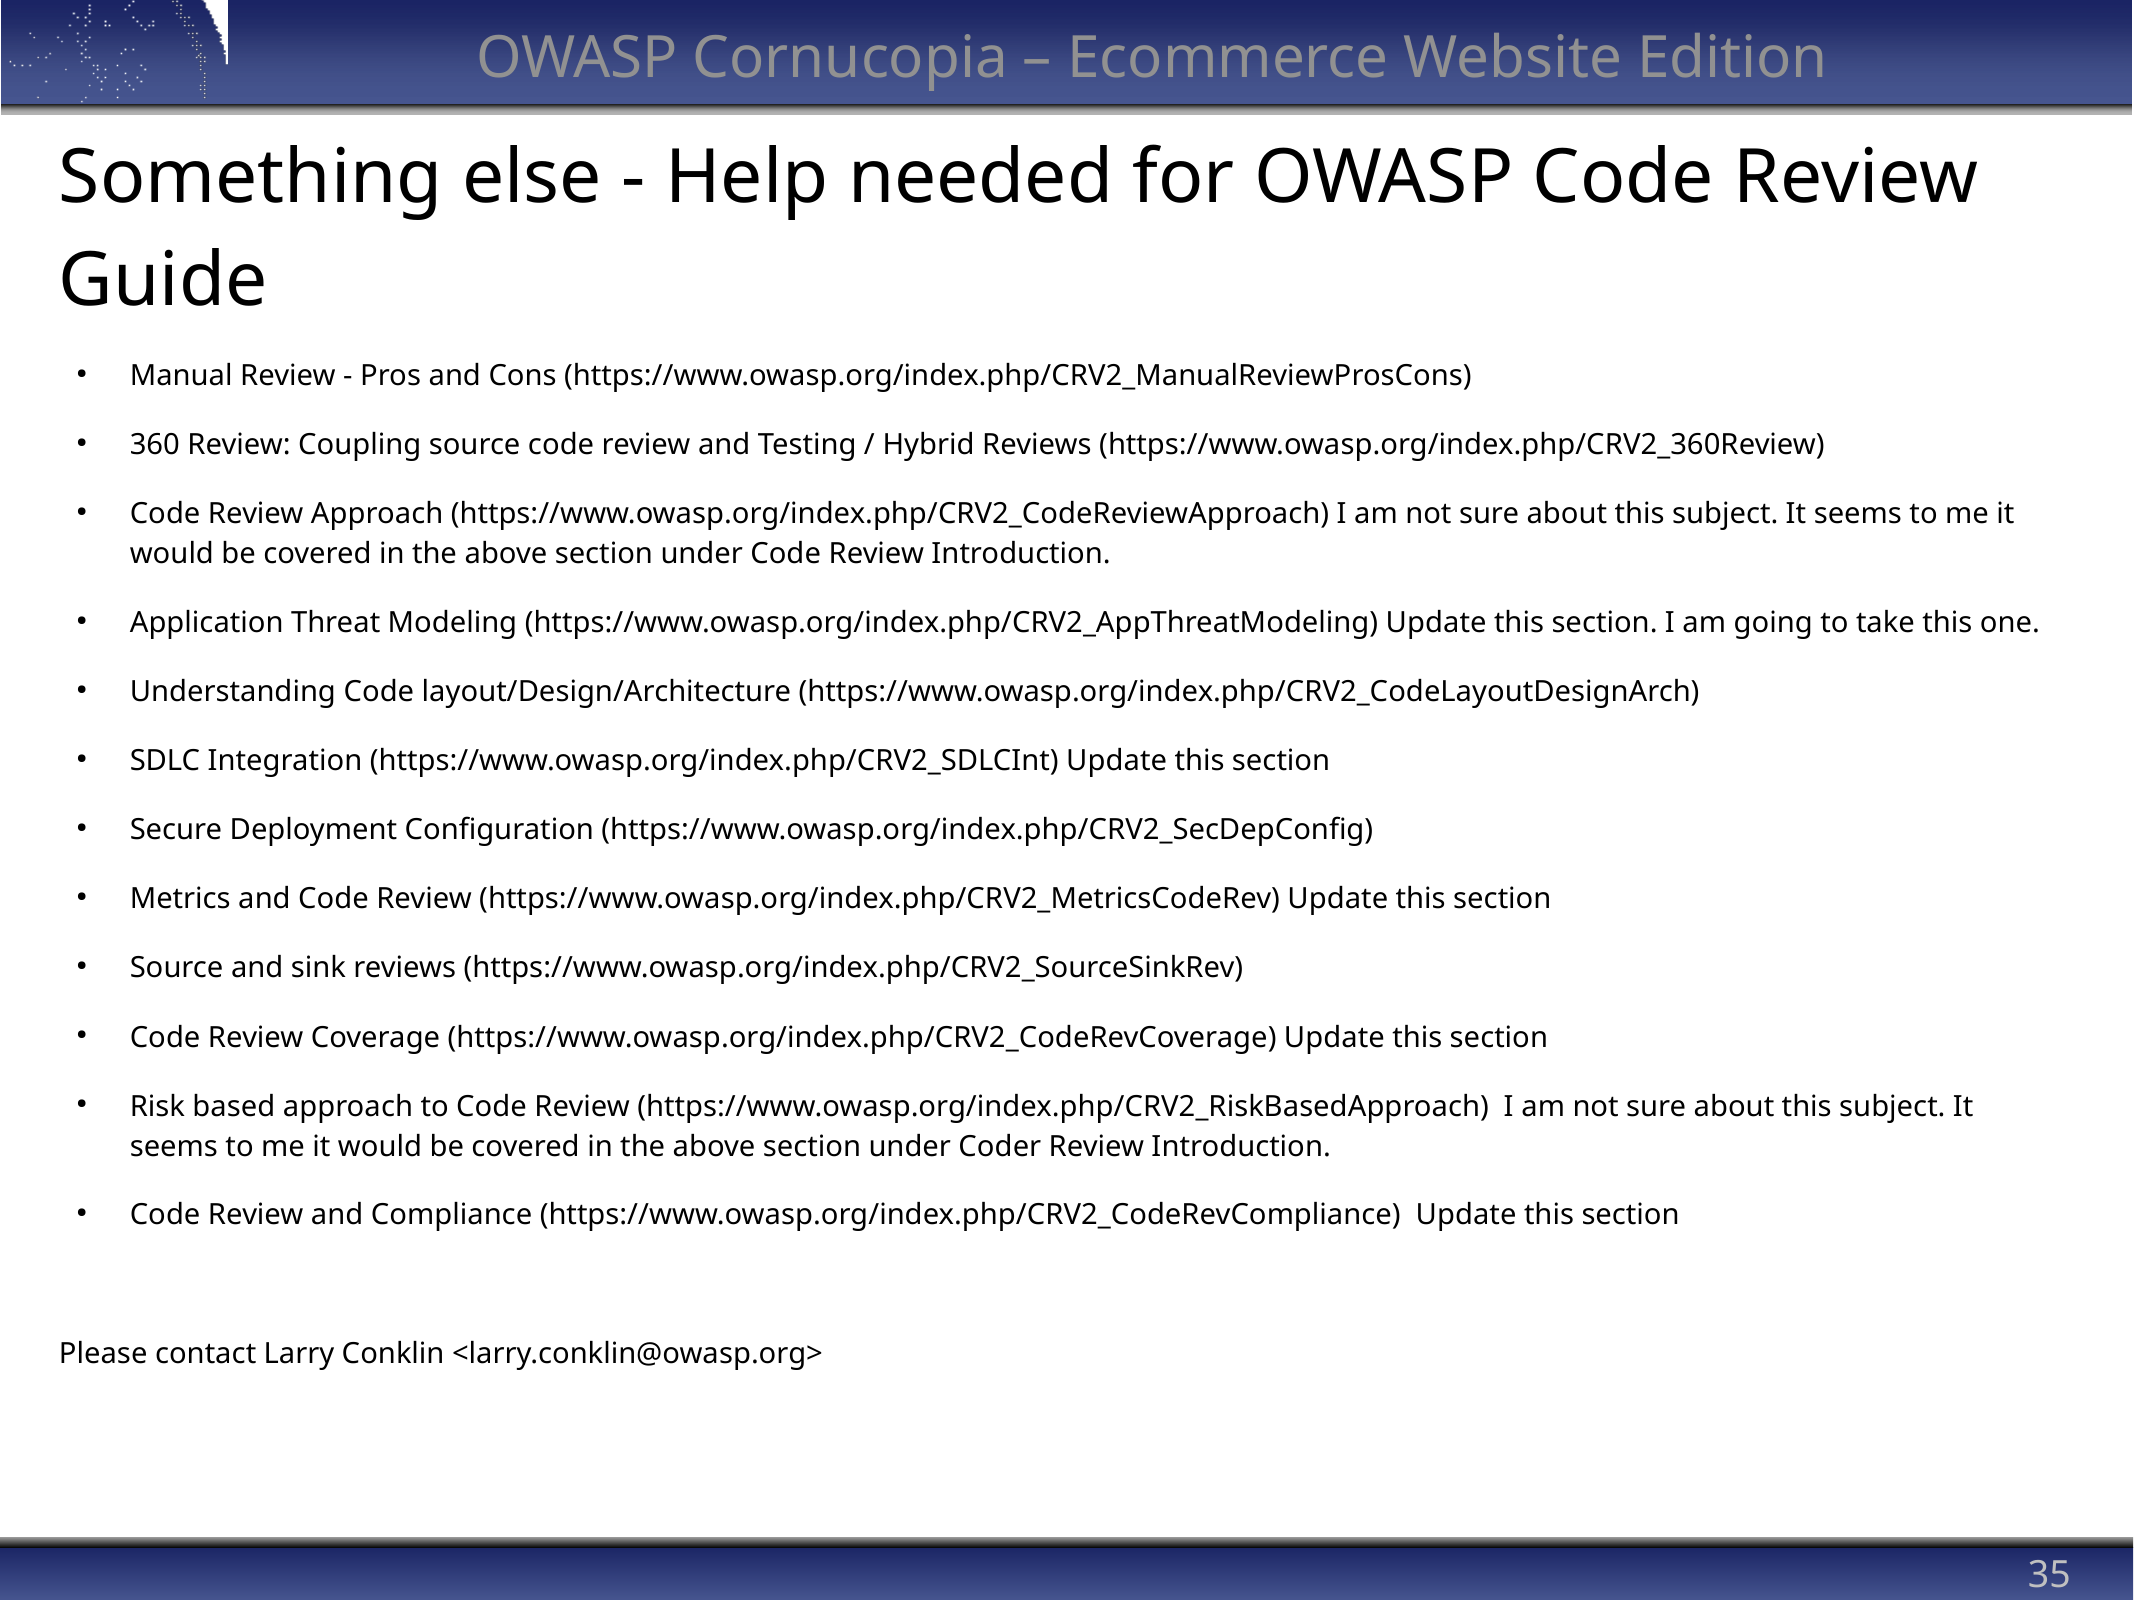

# Something else - Help needed for OWASP Code Review Guide
Manual Review - Pros and Cons (https://www.owasp.org/index.php/CRV2_ManualReviewProsCons)
360 Review: Coupling source code review and Testing / Hybrid Reviews (https://www.owasp.org/index.php/CRV2_360Review)
Code Review Approach (https://www.owasp.org/index.php/CRV2_CodeReviewApproach) I am not sure about this subject. It seems to me it would be covered in the above section under Code Review Introduction.
Application Threat Modeling (https://www.owasp.org/index.php/CRV2_AppThreatModeling) Update this section. I am going to take this one.
Understanding Code layout/Design/Architecture (https://www.owasp.org/index.php/CRV2_CodeLayoutDesignArch)
SDLC Integration (https://www.owasp.org/index.php/CRV2_SDLCInt) Update this section
Secure Deployment Configuration (https://www.owasp.org/index.php/CRV2_SecDepConfig)
Metrics and Code Review (https://www.owasp.org/index.php/CRV2_MetricsCodeRev) Update this section
Source and sink reviews (https://www.owasp.org/index.php/CRV2_SourceSinkRev)
Code Review Coverage (https://www.owasp.org/index.php/CRV2_CodeRevCoverage) Update this section
Risk based approach to Code Review (https://www.owasp.org/index.php/CRV2_RiskBasedApproach) I am not sure about this subject. It seems to me it would be covered in the above section under Coder Review Introduction.
Code Review and Compliance (https://www.owasp.org/index.php/CRV2_CodeRevCompliance) Update this section
Please contact Larry Conklin <larry.conklin@owasp.org>